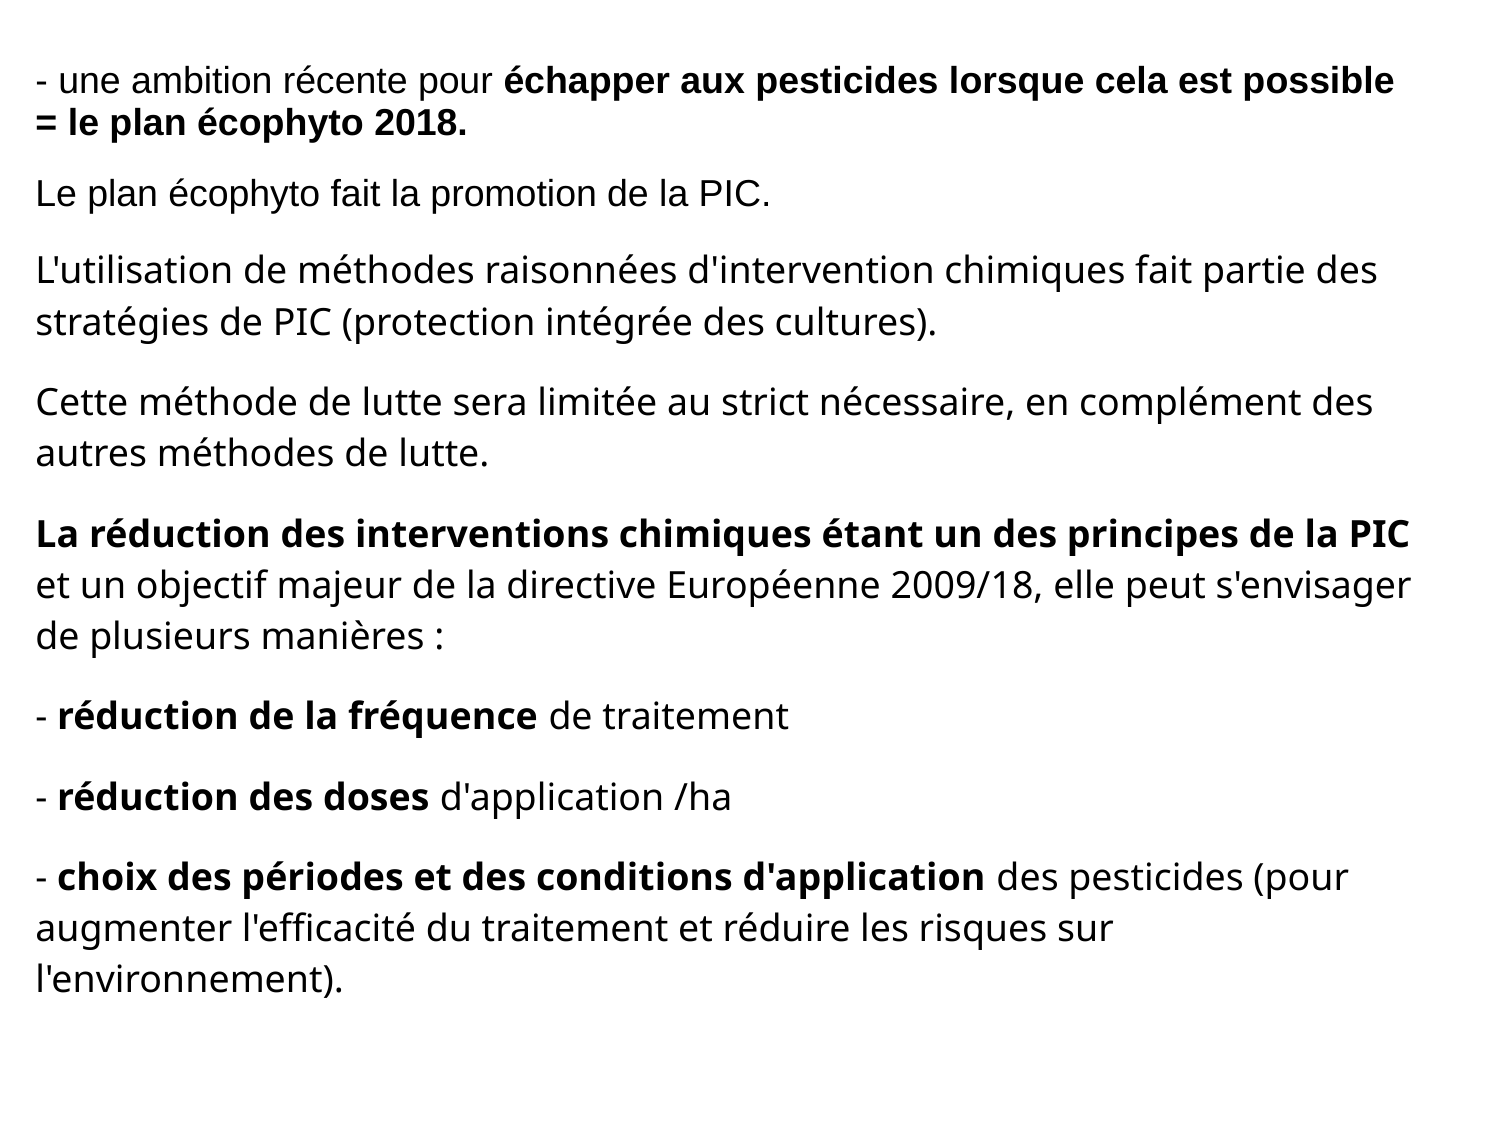

# - une ambition récente pour échapper aux pesticides lorsque cela est possible = le plan écophyto 2018.
Le plan écophyto fait la promotion de la PIC.
L'utilisation de méthodes raisonnées d'intervention chimiques fait partie des stratégies de PIC (protection intégrée des cultures).
Cette méthode de lutte sera limitée au strict nécessaire, en complément des autres méthodes de lutte.
La réduction des interventions chimiques étant un des principes de la PIC et un objectif majeur de la directive Européenne 2009/18, elle peut s'envisager de plusieurs manières :
- réduction de la fréquence de traitement
- réduction des doses d'application /ha
- choix des périodes et des conditions d'application des pesticides (pour augmenter l'efficacité du traitement et réduire les risques sur l'environnement).